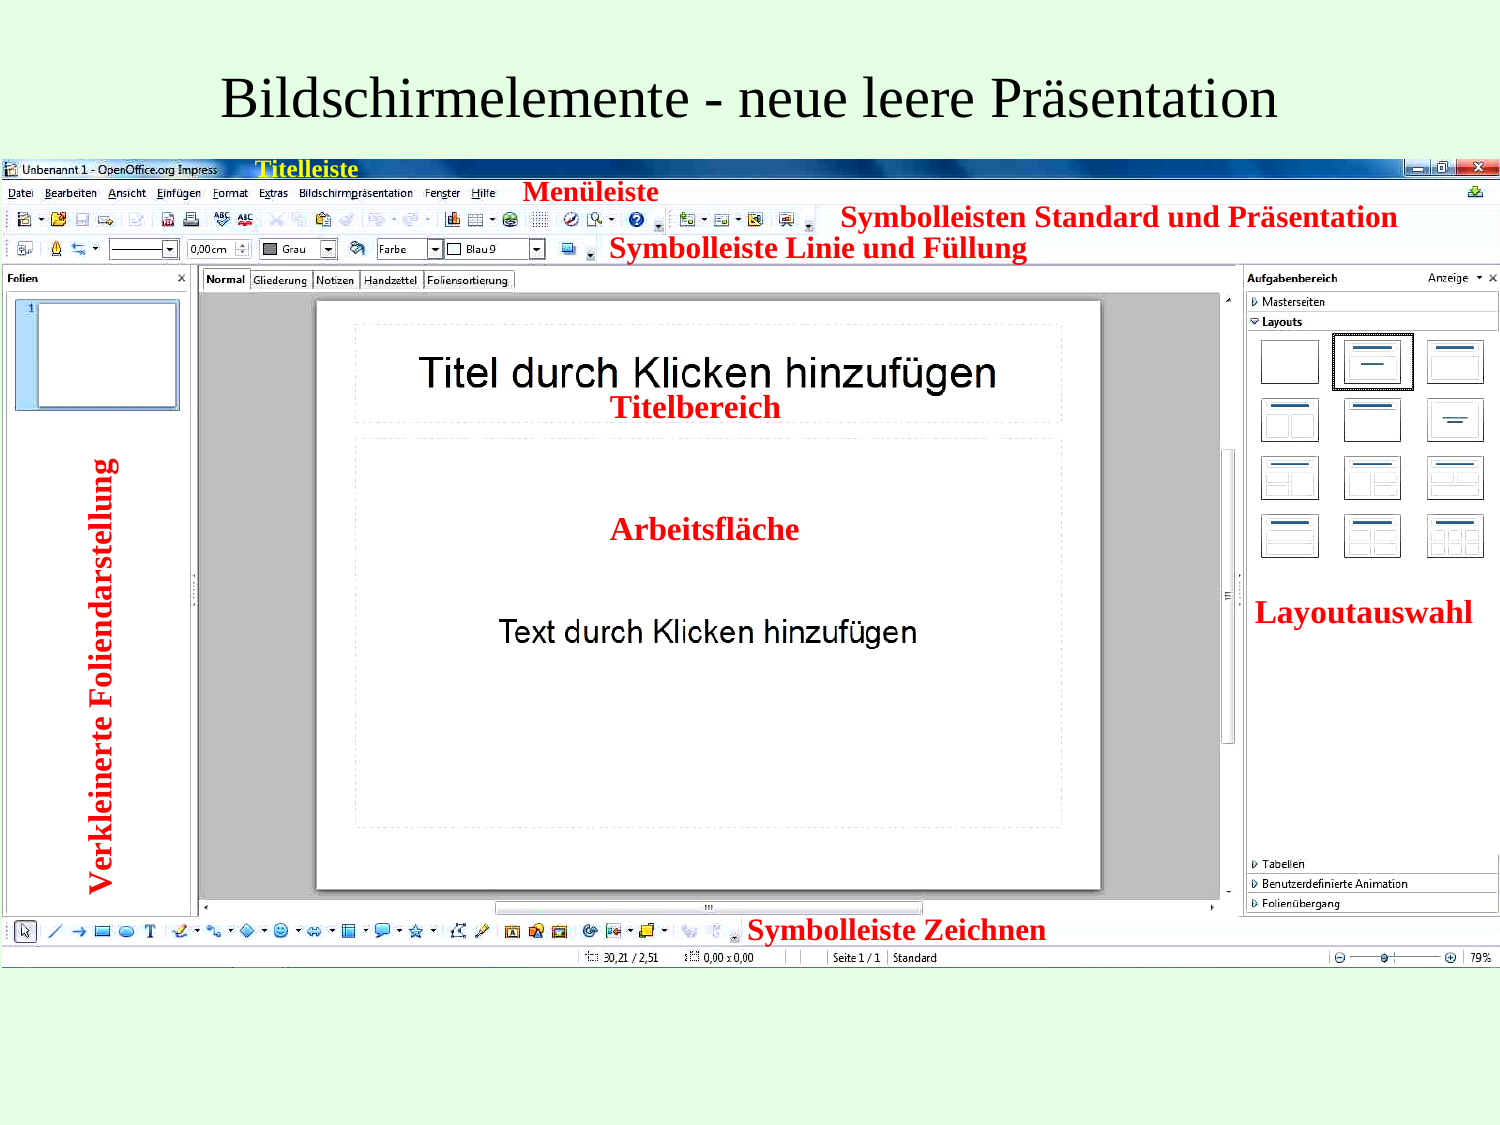

# Bildschirmelemente - neue leere Präsentation
Titelleiste
Menüleiste
Symbolleisten Standard und Präsentation
Symbolleiste Linie und Füllung
Titelbereich
Arbeitsfläche
Layoutauswahl
Verkleinerte Foliendarstellung
Symbolleiste Zeichnen